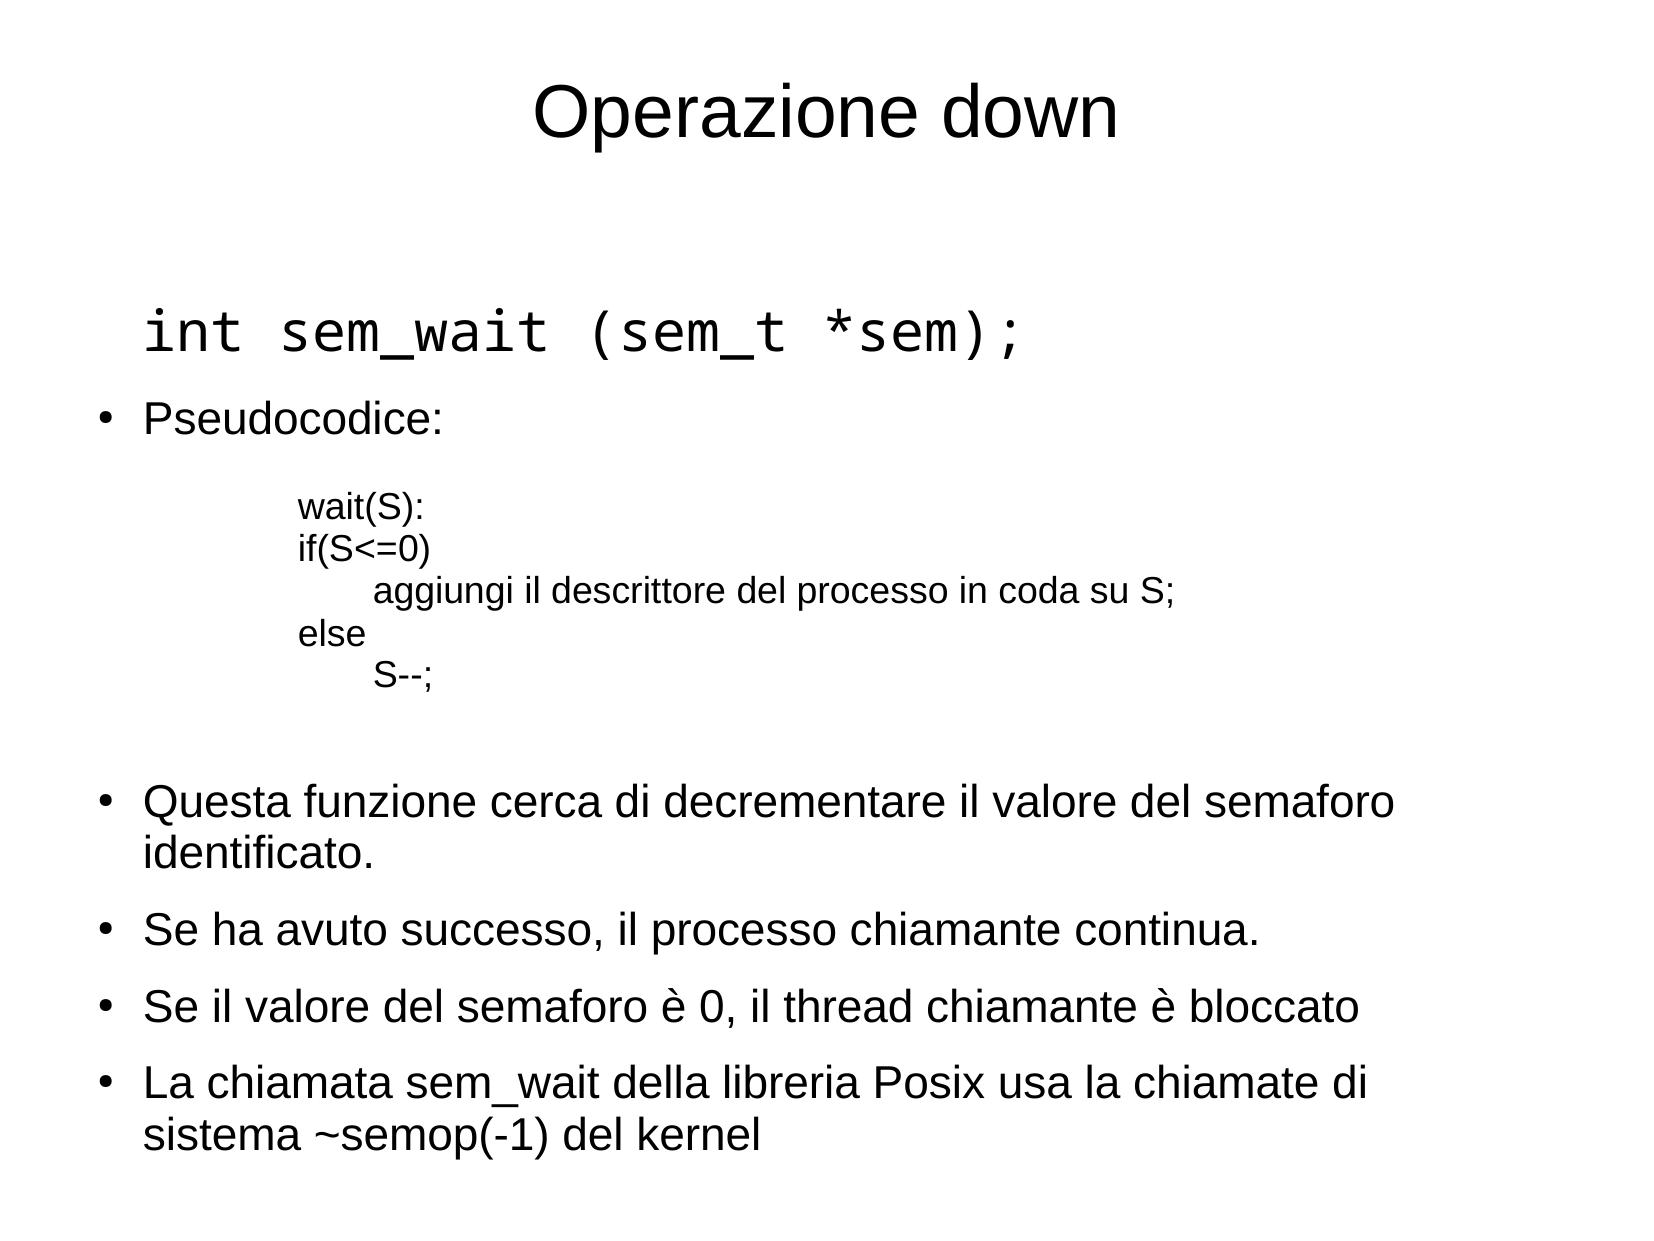

# Operazione down
int sem_wait (sem_t *sem);
Pseudocodice:
Questa funzione cerca di decrementare il valore del semaforo identificato.
Se ha avuto successo, il processo chiamante continua.
Se il valore del semaforo è 0, il thread chiamante è bloccato
La chiamata sem_wait della libreria Posix usa la chiamate di sistema ~semop(-1) del kernel
wait(S):
if(S<=0)
	aggiungi il descrittore del processo in coda su S;
else
	S--;